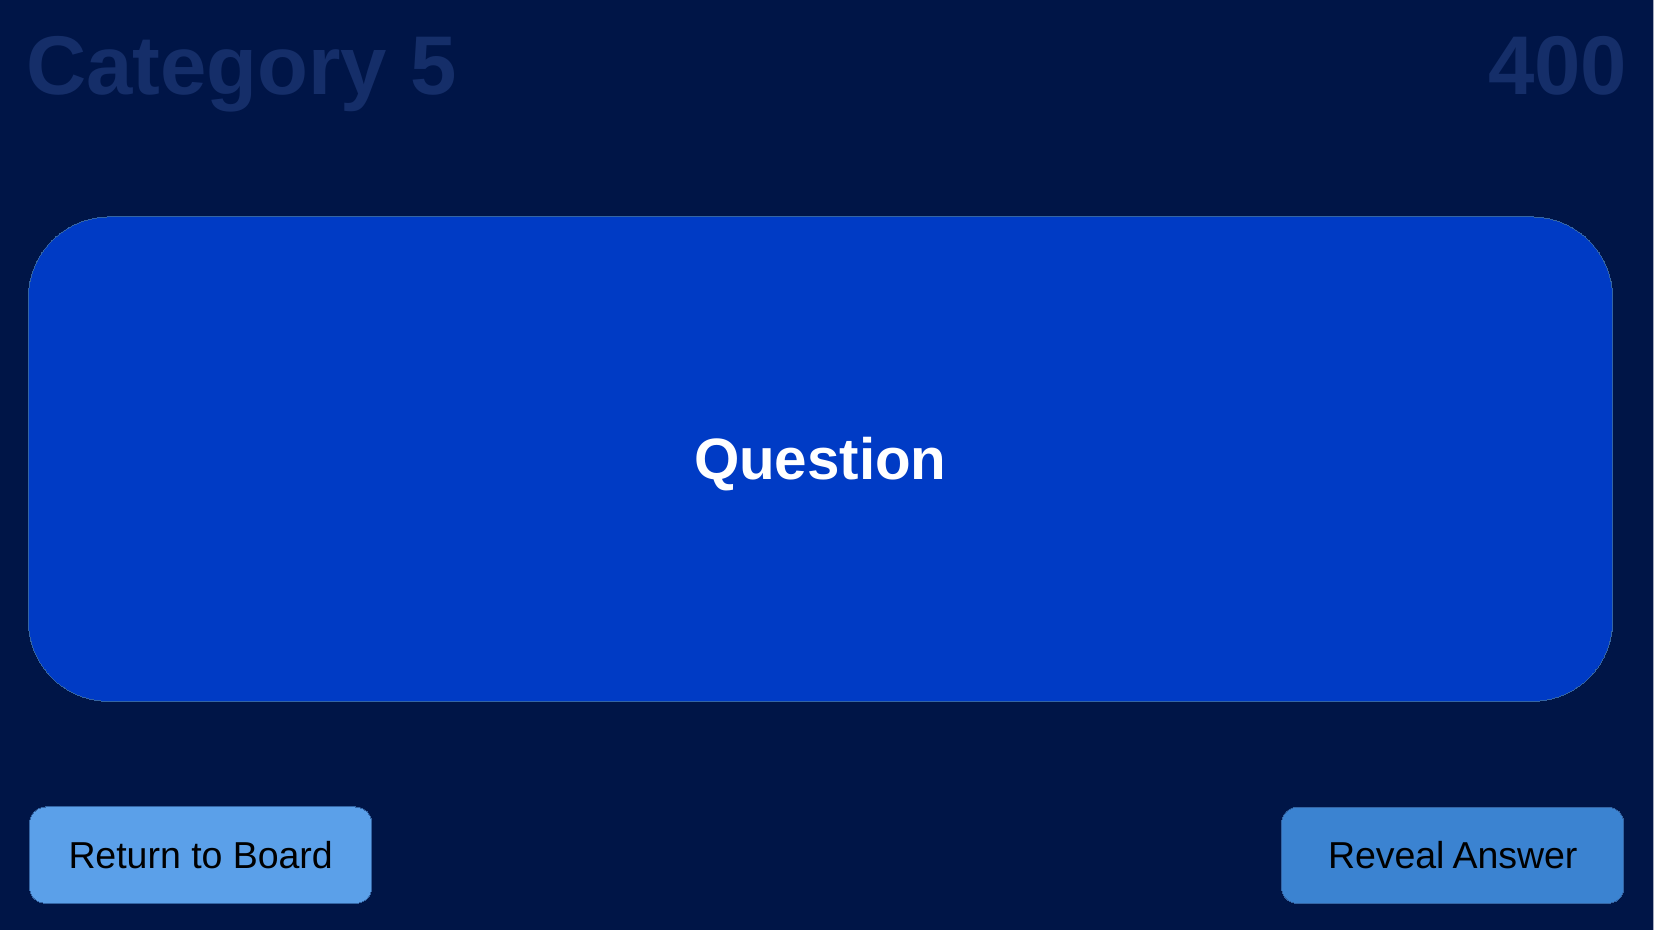

Category 5
400
Question
Return to Board
Reveal Answer